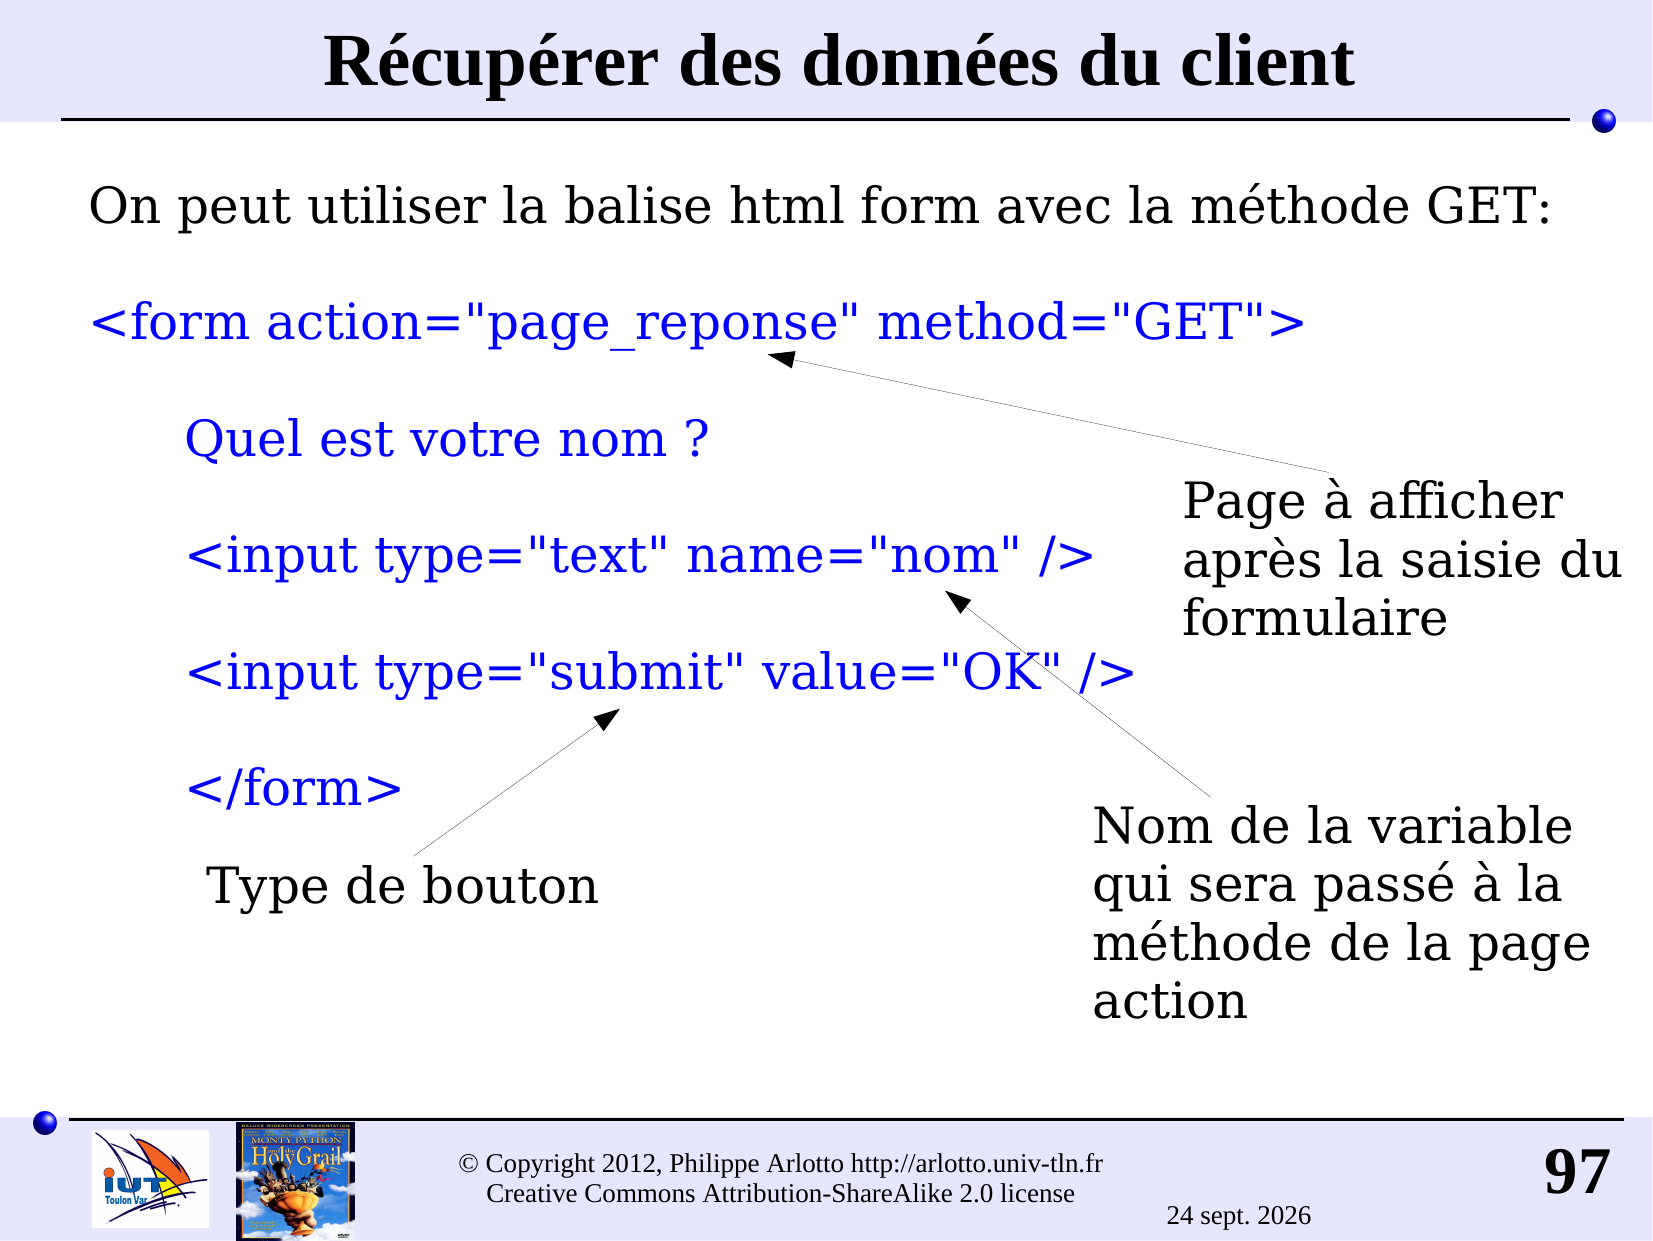

# Récupérer des données du client
On peut utiliser la balise html form avec la méthode GET:
<form action="page_reponse" method="GET">
 Quel est votre nom ?
 <input type="text" name="nom" />
 <input type="submit" value="OK" />
 </form>
Page à afficher
après la saisie du
formulaire
Nom de la variable
qui sera passé à la
méthode de la page
action
Type de bouton